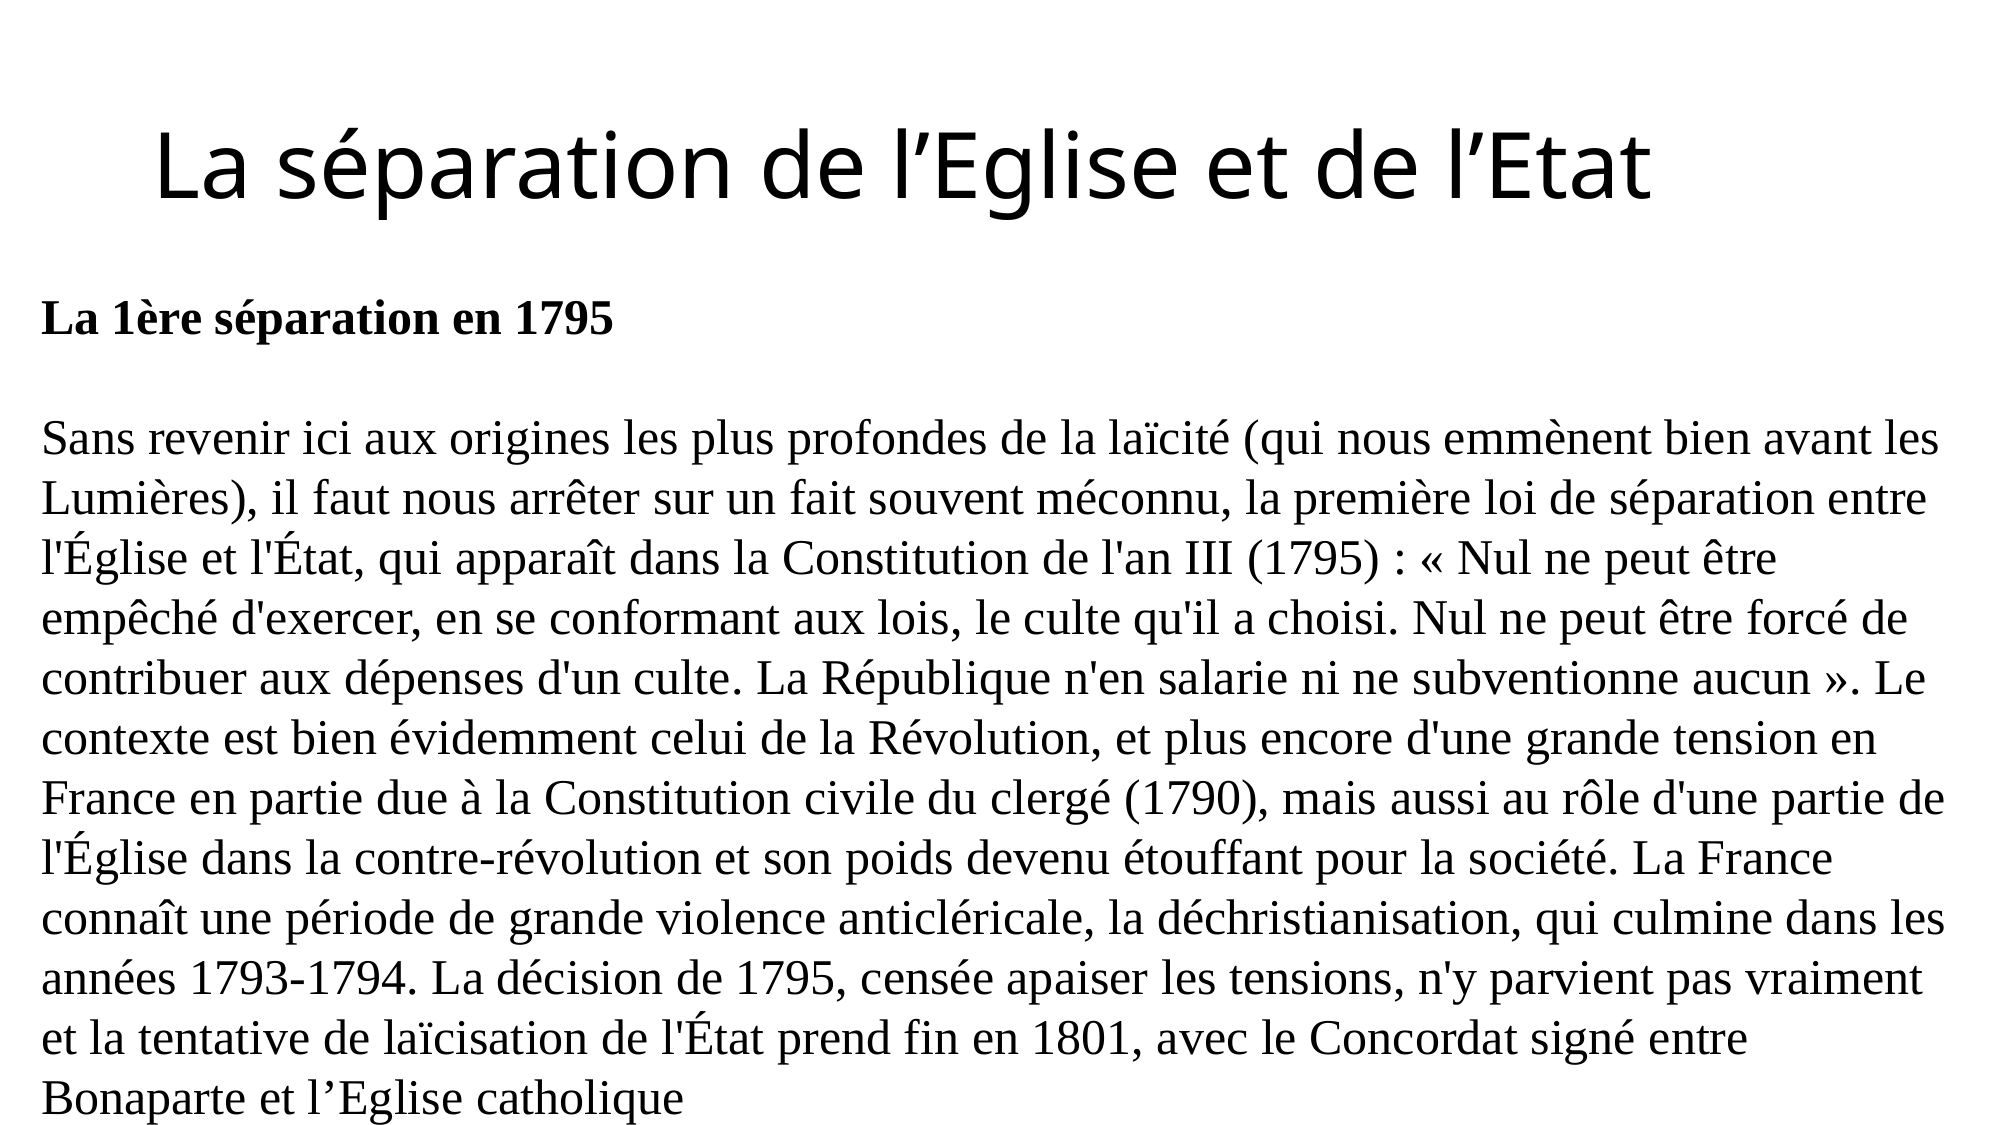

# La séparation de l’Eglise et de l’Etat
La 1ère séparation en 1795
Sans revenir ici aux origines les plus profondes de la laïcité (qui nous emmènent bien avant les Lumières), il faut nous arrêter sur un fait souvent méconnu, la première loi de séparation entre l'Église et l'État, qui apparaît dans la Constitution de l'an III (1795) : « Nul ne peut être empêché d'exercer, en se conformant aux lois, le culte qu'il a choisi. Nul ne peut être forcé de contribuer aux dépenses d'un culte. La République n'en salarie ni ne subventionne aucun ». Le contexte est bien évidemment celui de la Révolution, et plus encore d'une grande tension en France en partie due à la Constitution civile du clergé (1790), mais aussi au rôle d'une partie de l'Église dans la contre-révolution et son poids devenu étouffant pour la société. La France connaît une période de grande violence anticléricale, la déchristianisation, qui culmine dans les années 1793-1794. La décision de 1795, censée apaiser les tensions, n'y parvient pas vraiment et la tentative de laïcisation de l'État prend fin en 1801, avec le Concordat signé entre Bonaparte et l’Eglise catholique